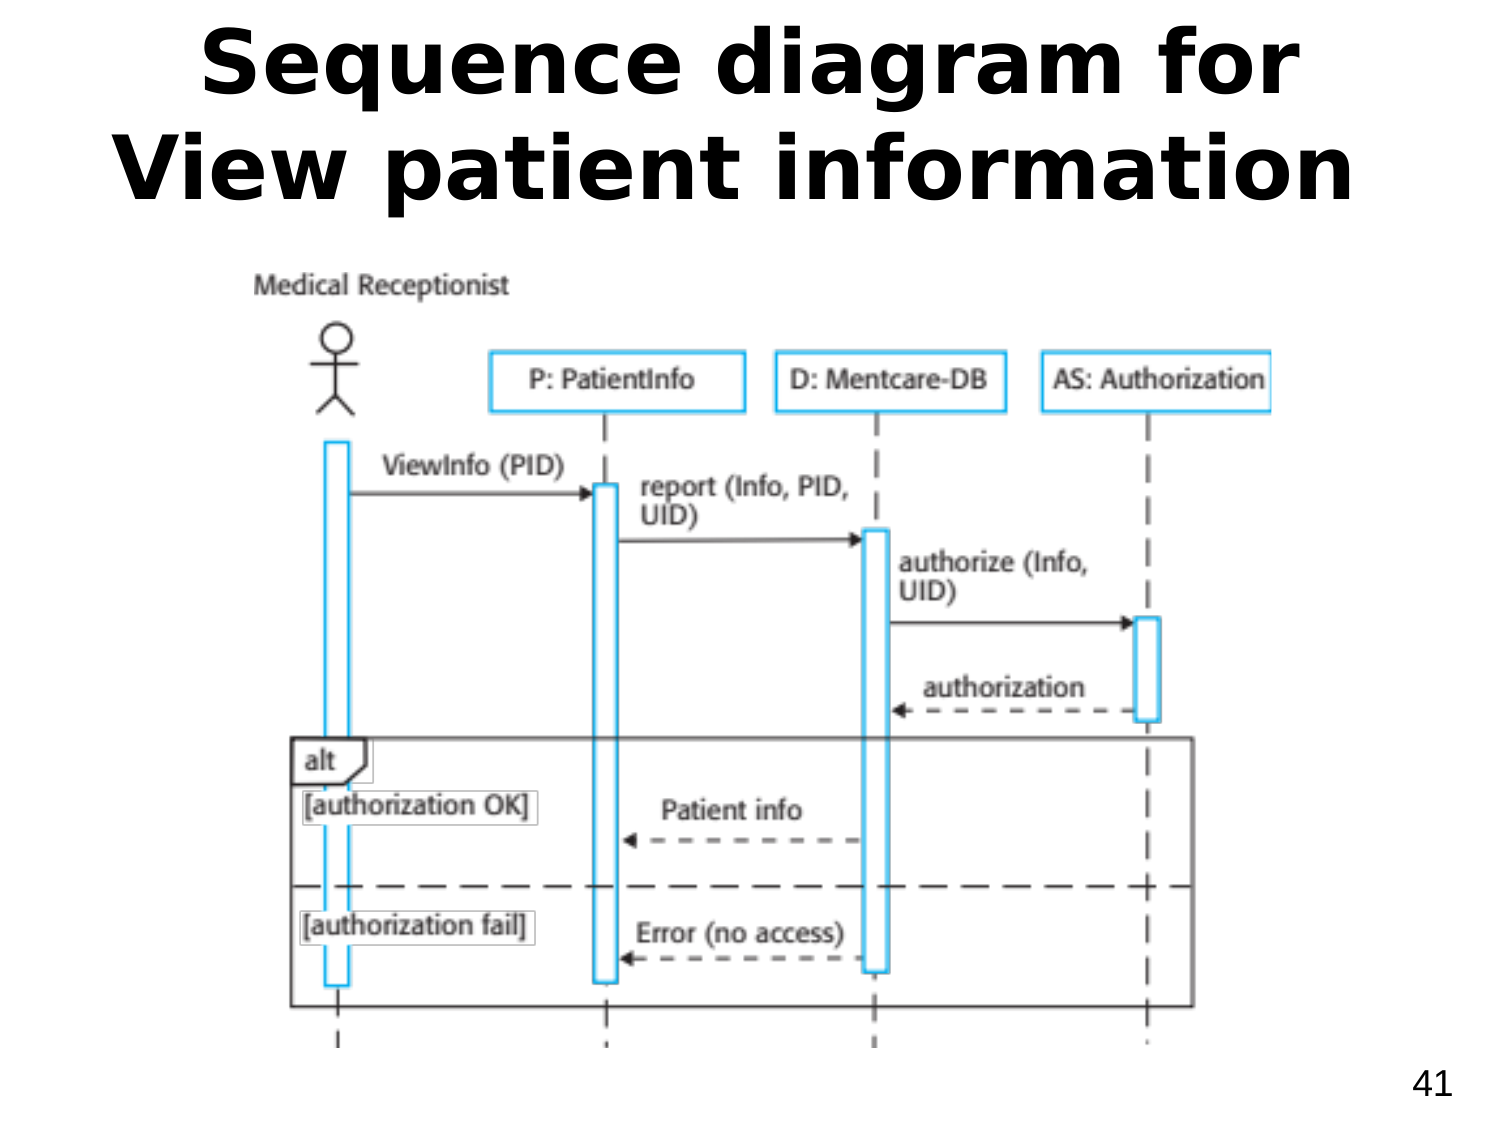

# Sequence diagram for View patient information